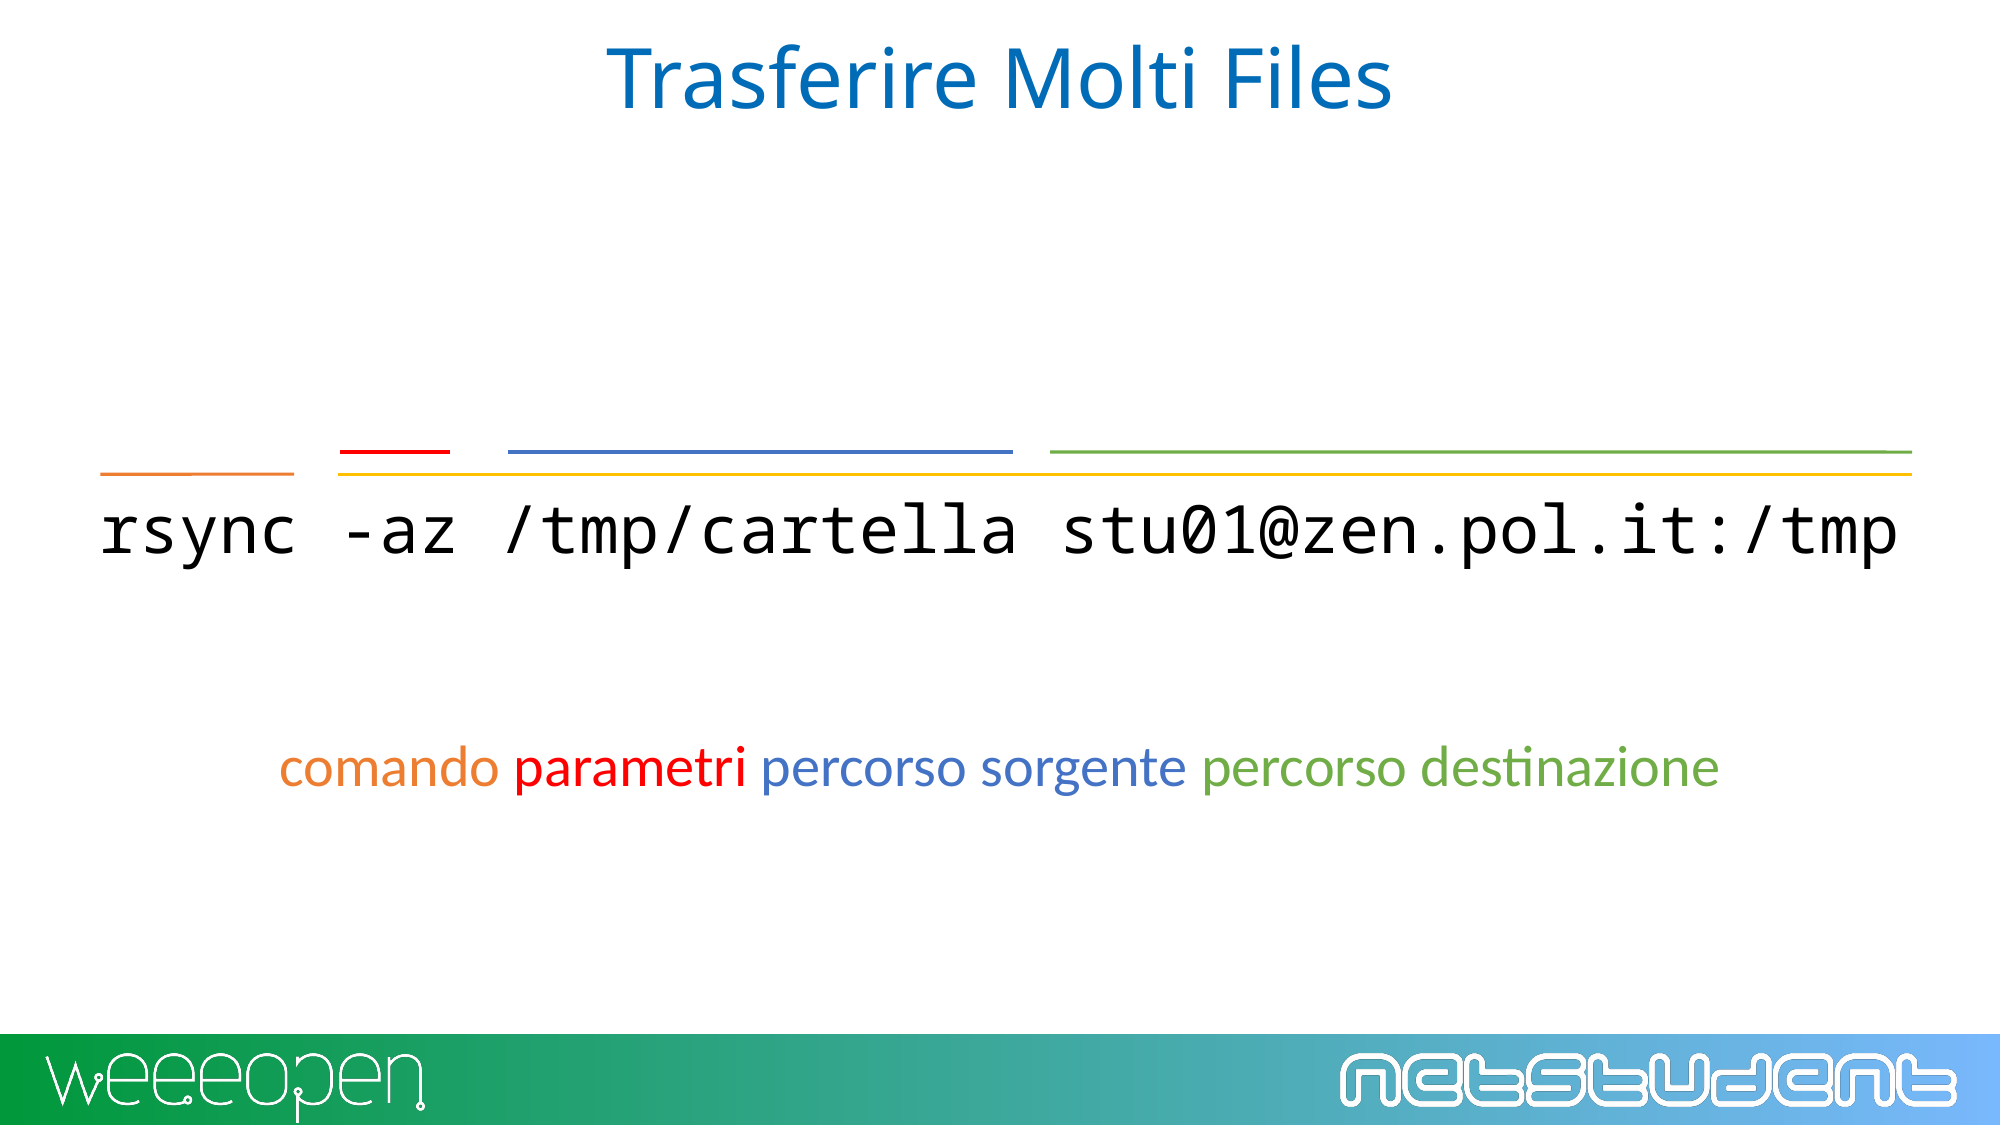

# Trasferire Molti Files
rsync -az /tmp/cartella stu01@zen.pol.it:/tmp
comando parametri percorso sorgente percorso destinazione